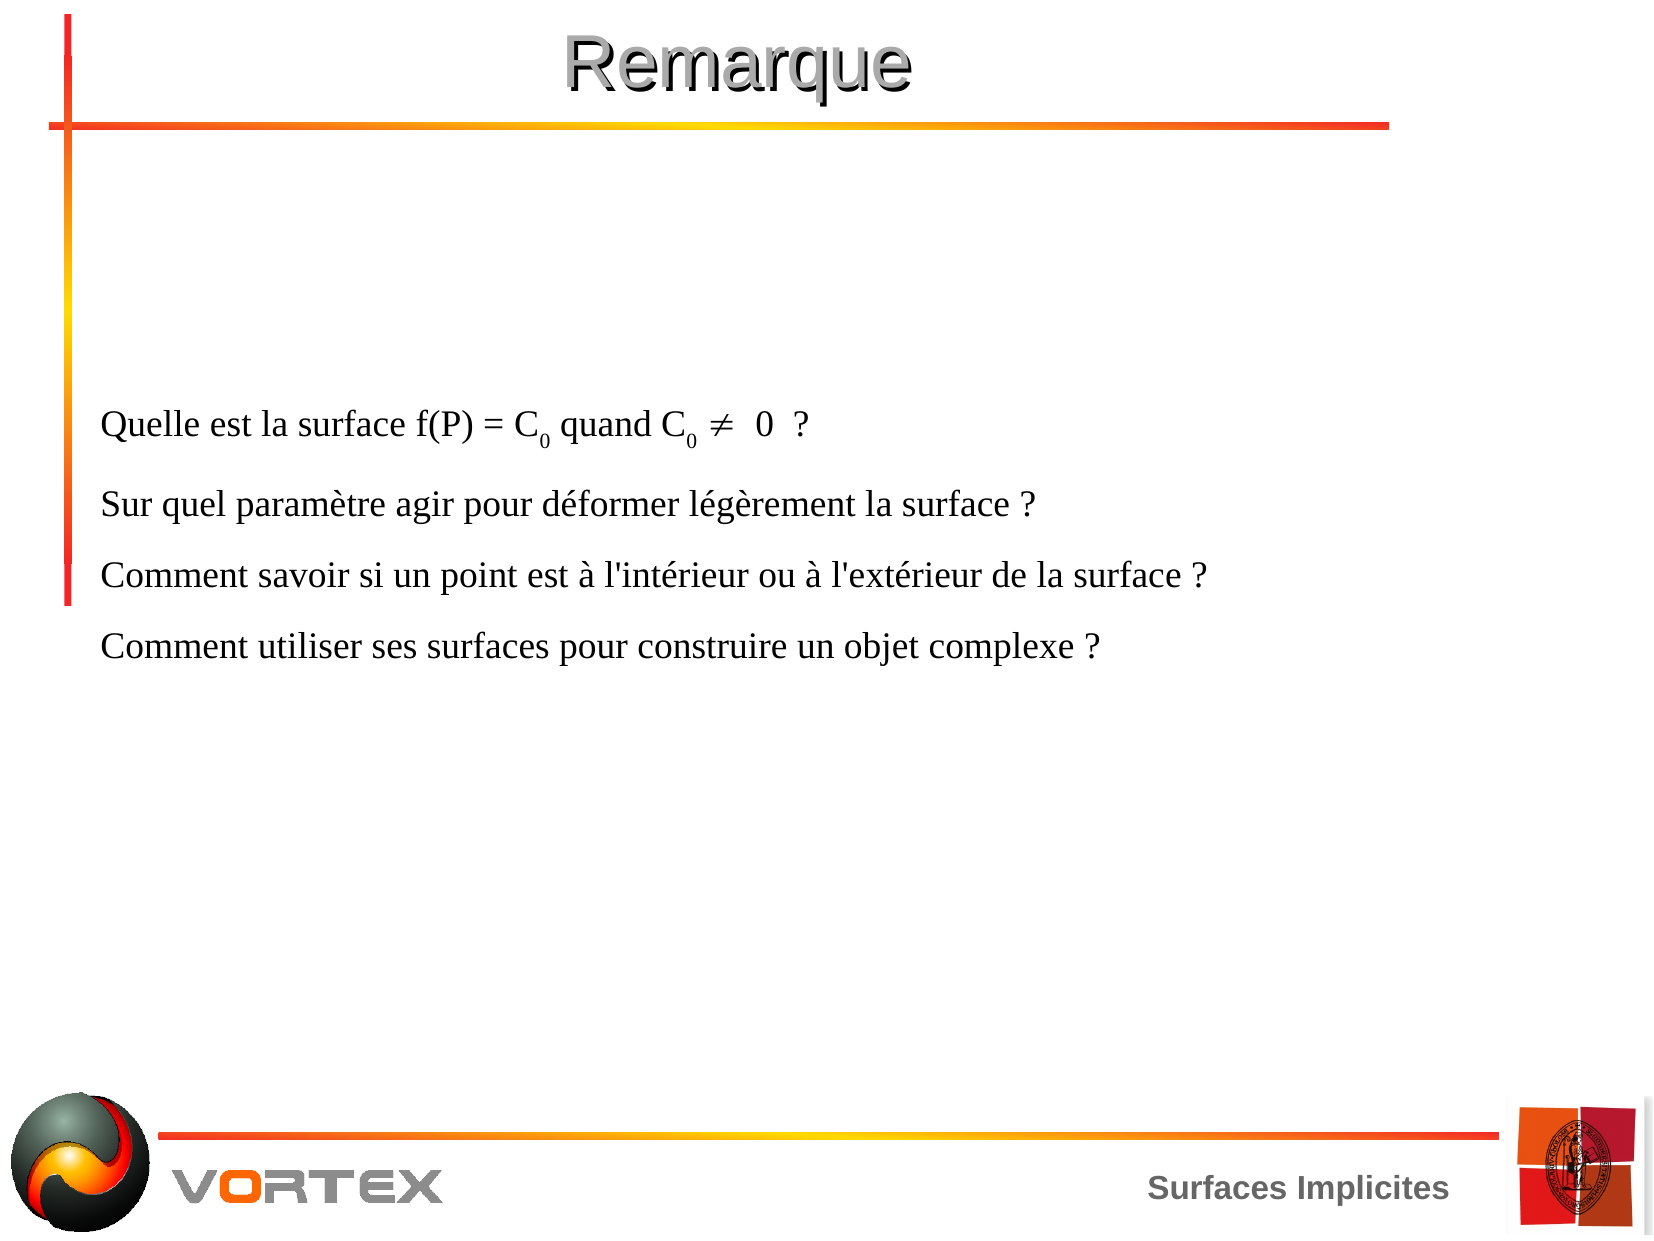

# Remarque
Quelle est la surface f(P) = C0 quand C0  0 ?
Sur quel paramètre agir pour déformer légèrement la surface ?
Comment savoir si un point est à l'intérieur ou à l'extérieur de la surface ?
Comment utiliser ses surfaces pour construire un objet complexe ?